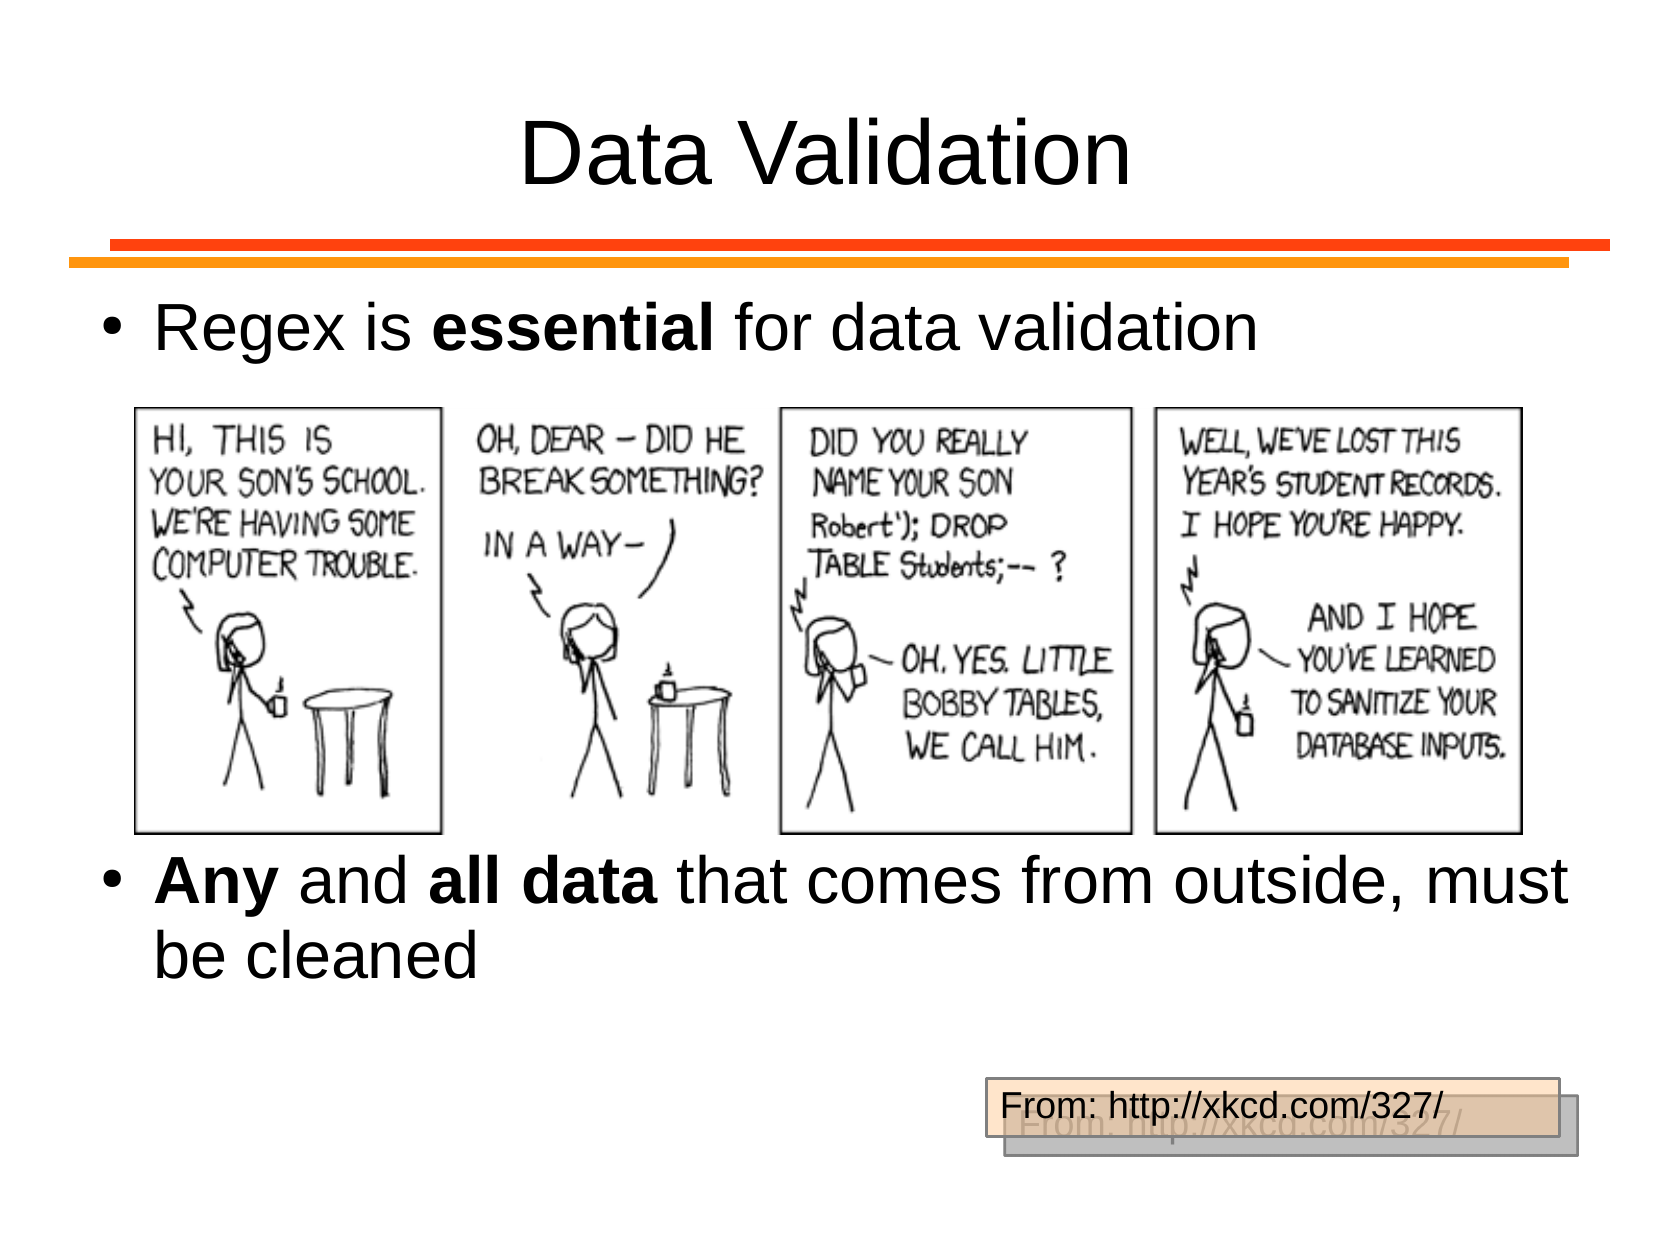

# Data Validation
Regex is essential for data validation
Any and all data that comes from outside, must be cleaned
From: http://xkcd.com/327/